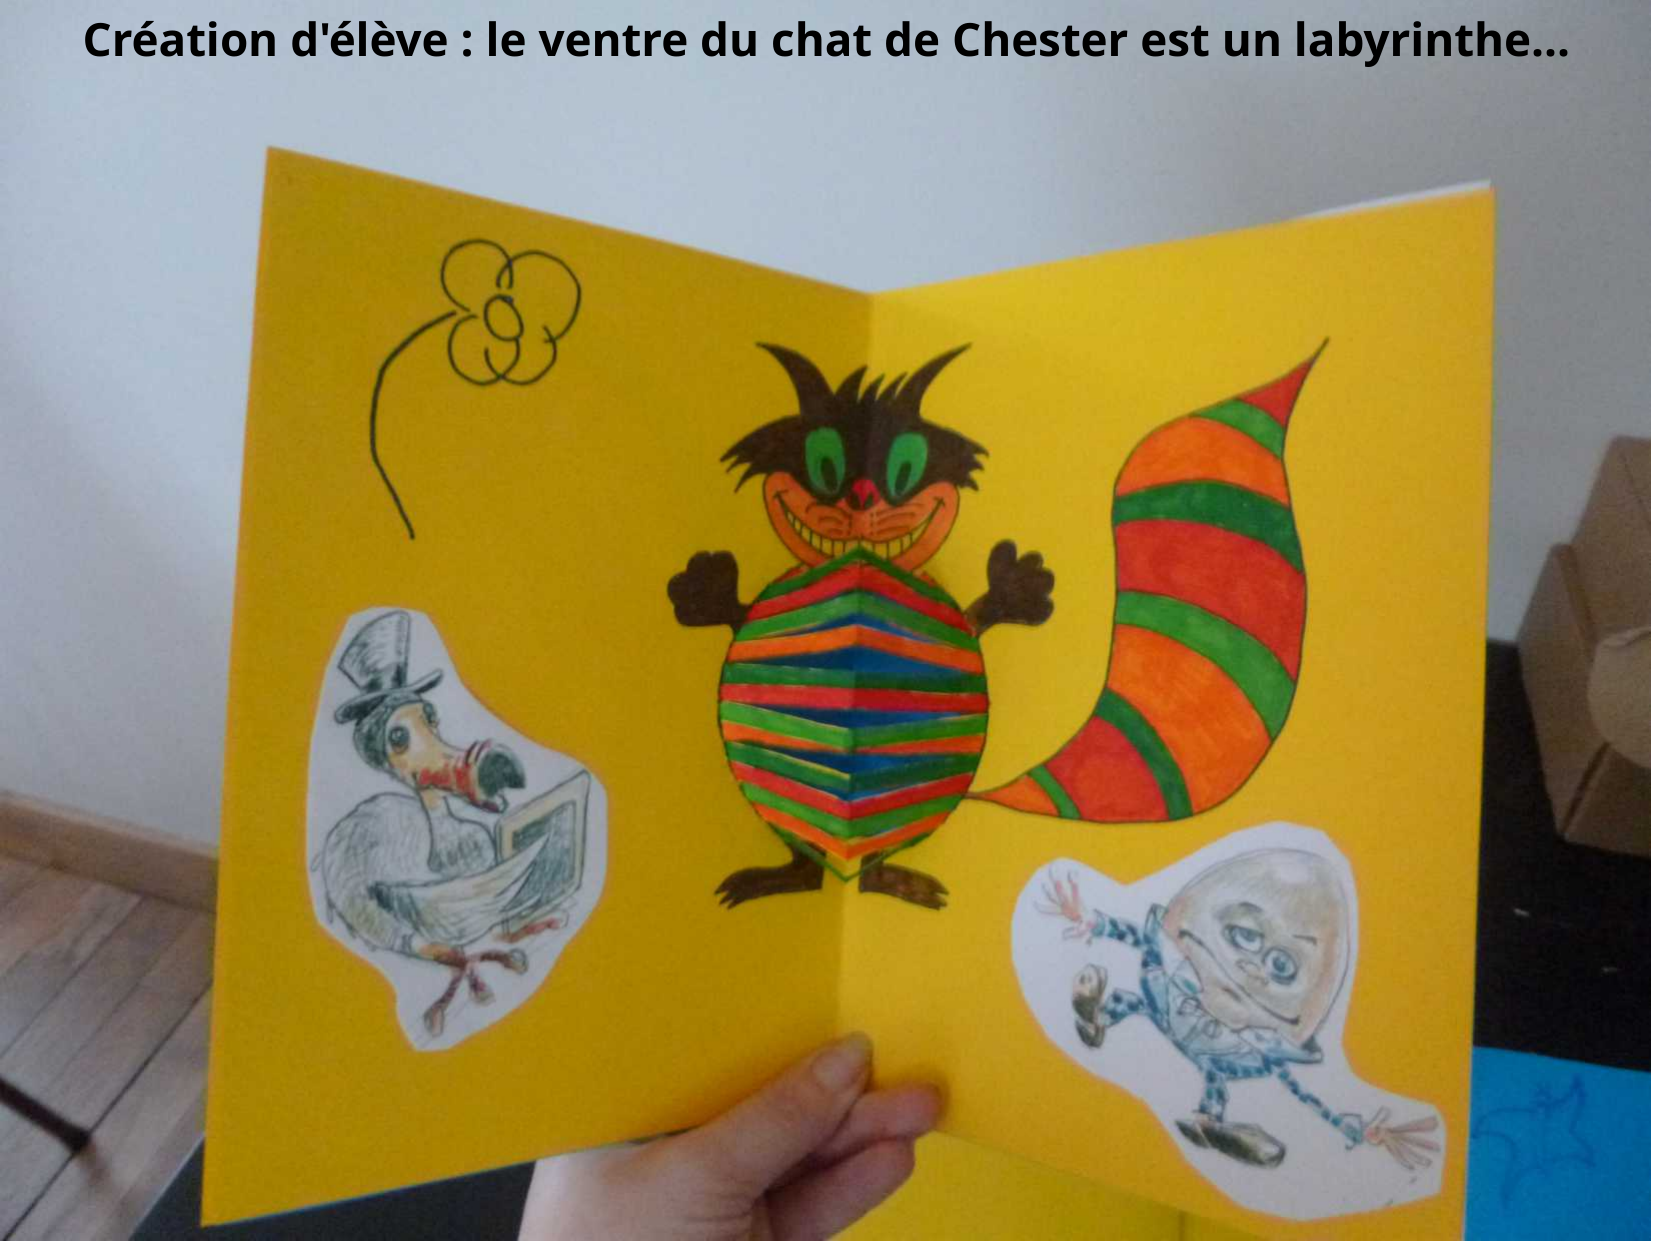

Création d'élève : le ventre du chat de Chester est un labyrinthe...